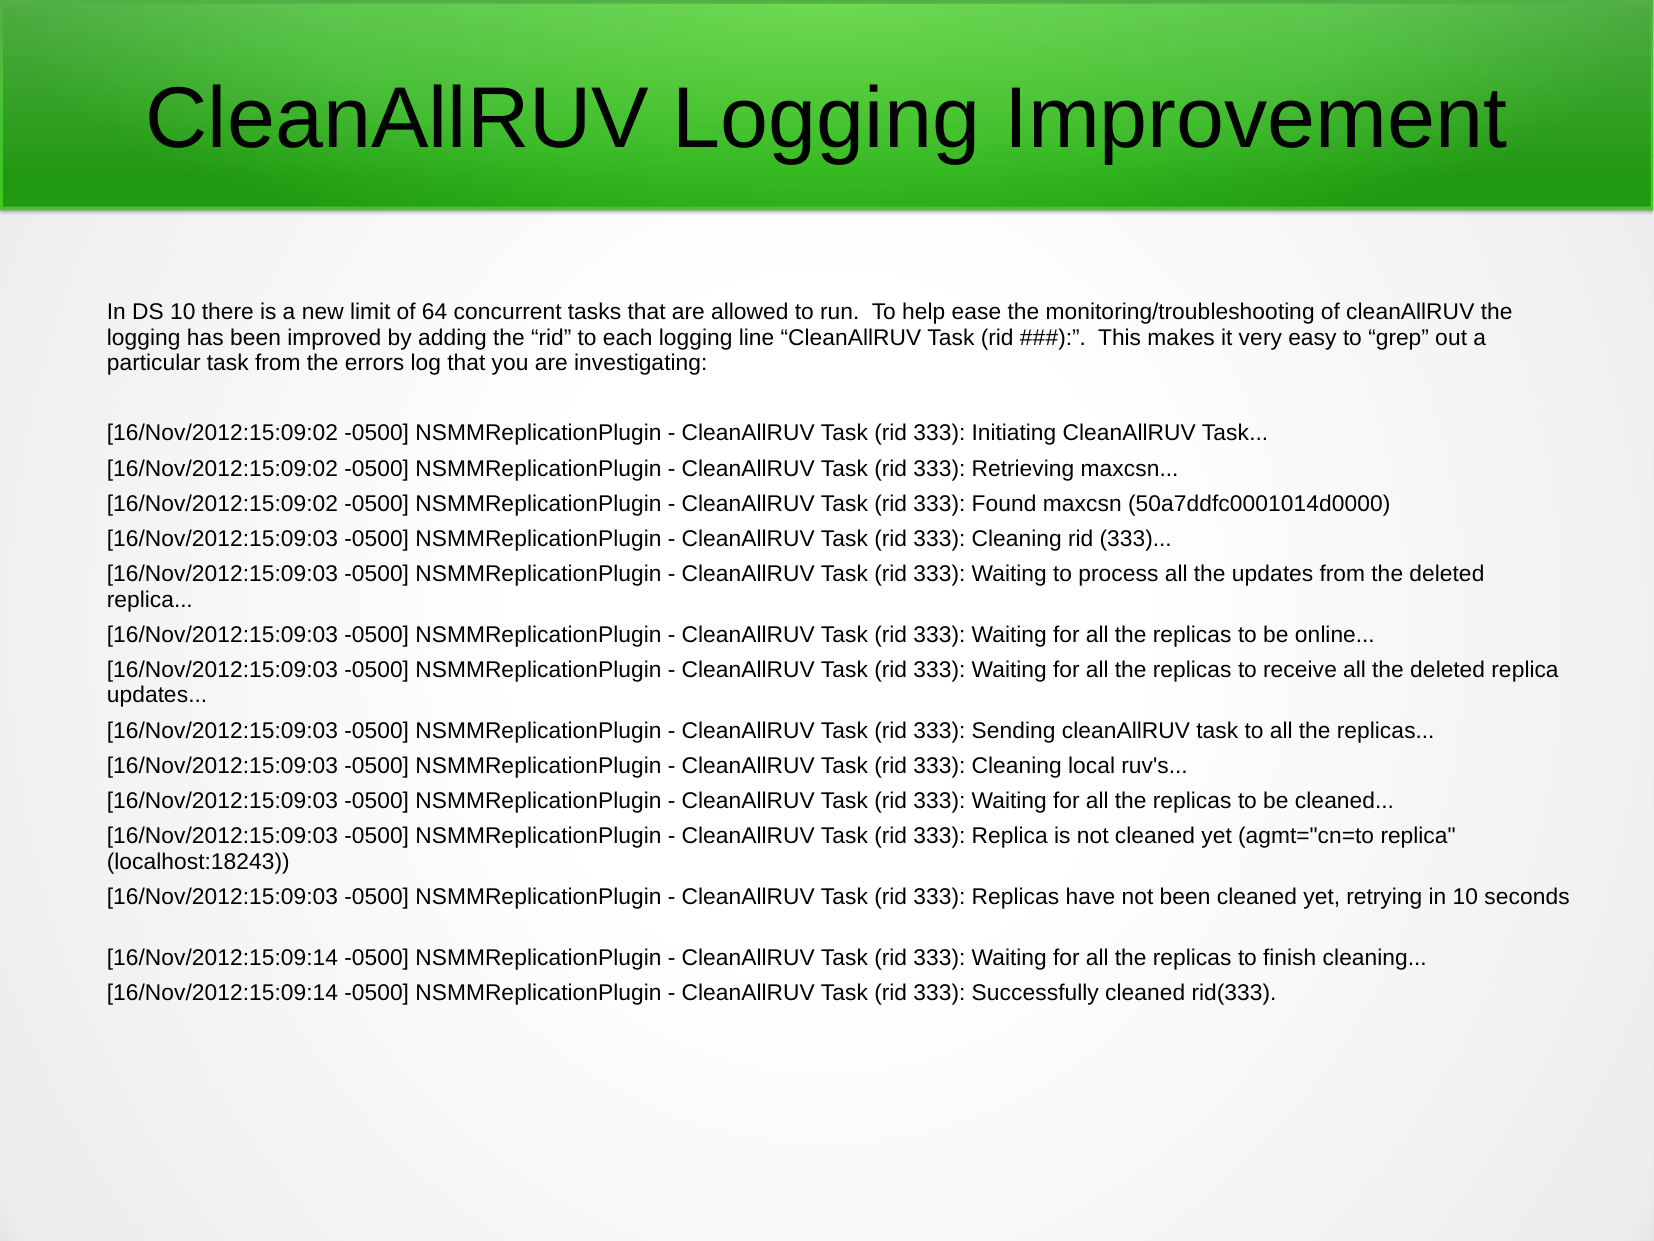

# CleanAllRUV Logging Improvement
In DS 10 there is a new limit of 64 concurrent tasks that are allowed to run. To help ease the monitoring/troubleshooting of cleanAllRUV the logging has been improved by adding the “rid” to each logging line “CleanAllRUV Task (rid ###):”. This makes it very easy to “grep” out a particular task from the errors log that you are investigating:
[16/Nov/2012:15:09:02 -0500] NSMMReplicationPlugin - CleanAllRUV Task (rid 333): Initiating CleanAllRUV Task...
[16/Nov/2012:15:09:02 -0500] NSMMReplicationPlugin - CleanAllRUV Task (rid 333): Retrieving maxcsn...
[16/Nov/2012:15:09:02 -0500] NSMMReplicationPlugin - CleanAllRUV Task (rid 333): Found maxcsn (50a7ddfc0001014d0000)
[16/Nov/2012:15:09:03 -0500] NSMMReplicationPlugin - CleanAllRUV Task (rid 333): Cleaning rid (333)...
[16/Nov/2012:15:09:03 -0500] NSMMReplicationPlugin - CleanAllRUV Task (rid 333): Waiting to process all the updates from the deleted replica...
[16/Nov/2012:15:09:03 -0500] NSMMReplicationPlugin - CleanAllRUV Task (rid 333): Waiting for all the replicas to be online...
[16/Nov/2012:15:09:03 -0500] NSMMReplicationPlugin - CleanAllRUV Task (rid 333): Waiting for all the replicas to receive all the deleted replica updates...
[16/Nov/2012:15:09:03 -0500] NSMMReplicationPlugin - CleanAllRUV Task (rid 333): Sending cleanAllRUV task to all the replicas...
[16/Nov/2012:15:09:03 -0500] NSMMReplicationPlugin - CleanAllRUV Task (rid 333): Cleaning local ruv's...
[16/Nov/2012:15:09:03 -0500] NSMMReplicationPlugin - CleanAllRUV Task (rid 333): Waiting for all the replicas to be cleaned...
[16/Nov/2012:15:09:03 -0500] NSMMReplicationPlugin - CleanAllRUV Task (rid 333): Replica is not cleaned yet (agmt="cn=to replica" (localhost:18243))
[16/Nov/2012:15:09:03 -0500] NSMMReplicationPlugin - CleanAllRUV Task (rid 333): Replicas have not been cleaned yet, retrying in 10 seconds
[16/Nov/2012:15:09:14 -0500] NSMMReplicationPlugin - CleanAllRUV Task (rid 333): Waiting for all the replicas to finish cleaning...
[16/Nov/2012:15:09:14 -0500] NSMMReplicationPlugin - CleanAllRUV Task (rid 333): Successfully cleaned rid(333).